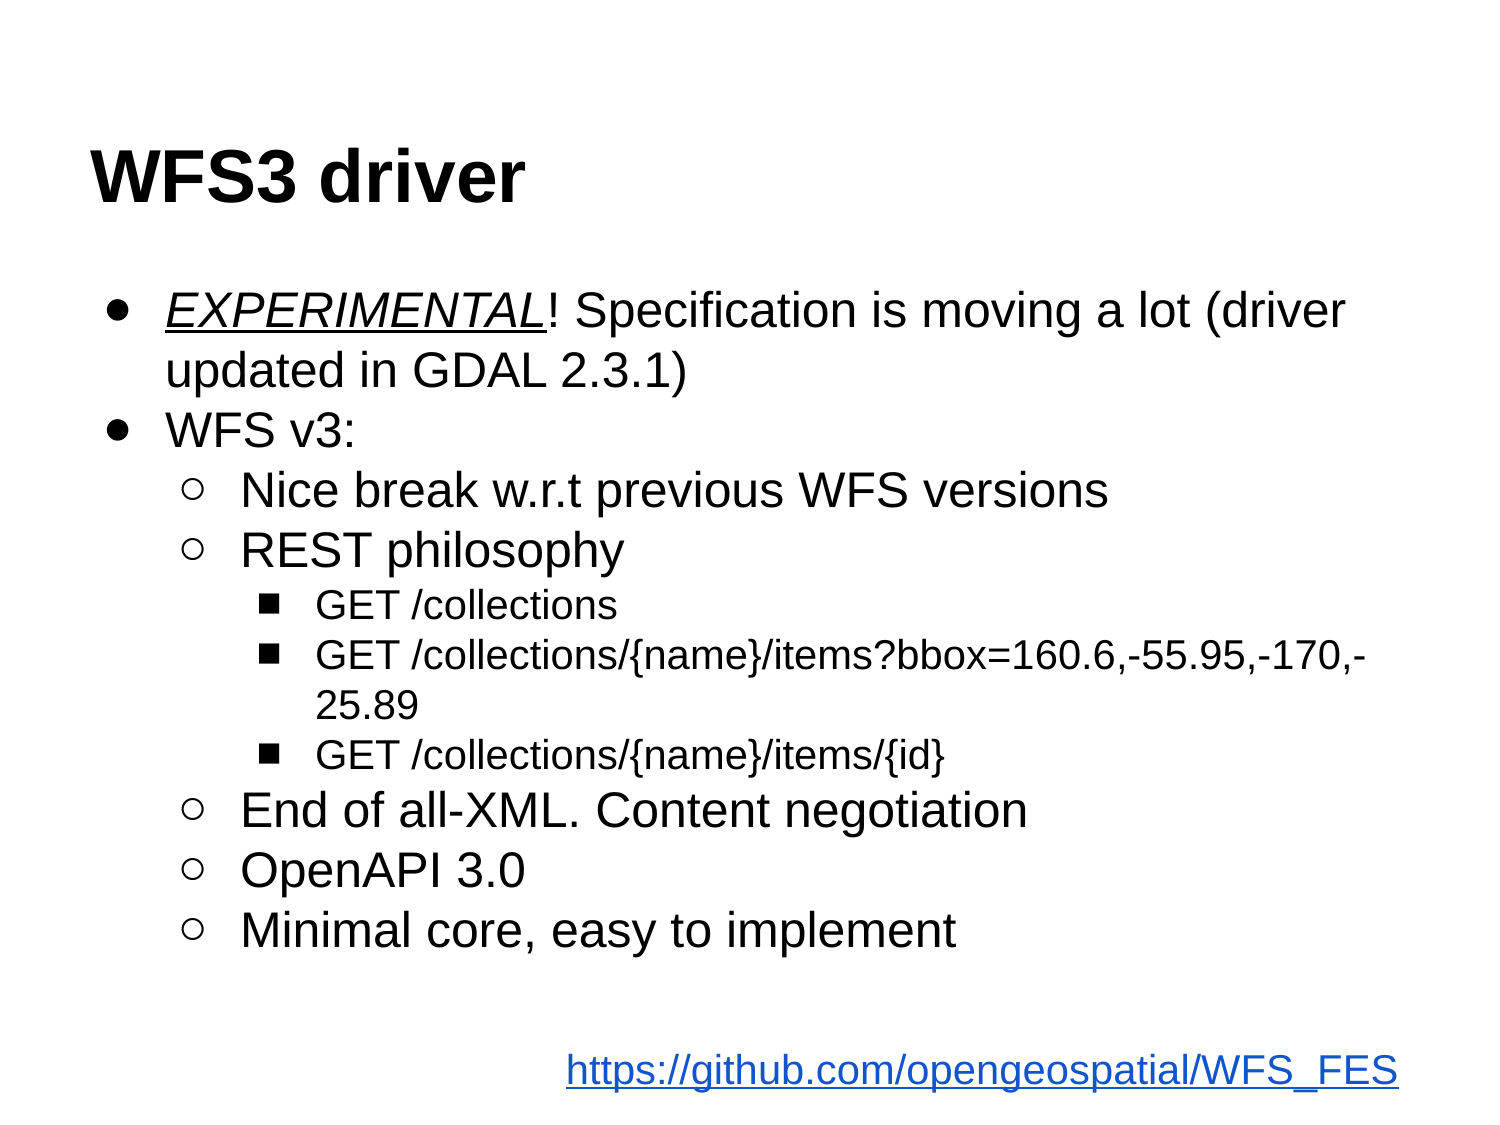

# WFS3 driver
EXPERIMENTAL! Specification is moving a lot (driver updated in GDAL 2.3.1)
WFS v3:
Nice break w.r.t previous WFS versions
REST philosophy
GET /collections
GET /collections/{name}/items?bbox=160.6,-55.95,-170,-25.89
GET /collections/{name}/items/{id}
End of all-XML. Content negotiation
OpenAPI 3.0
Minimal core, easy to implement
https://github.com/opengeospatial/WFS_FES